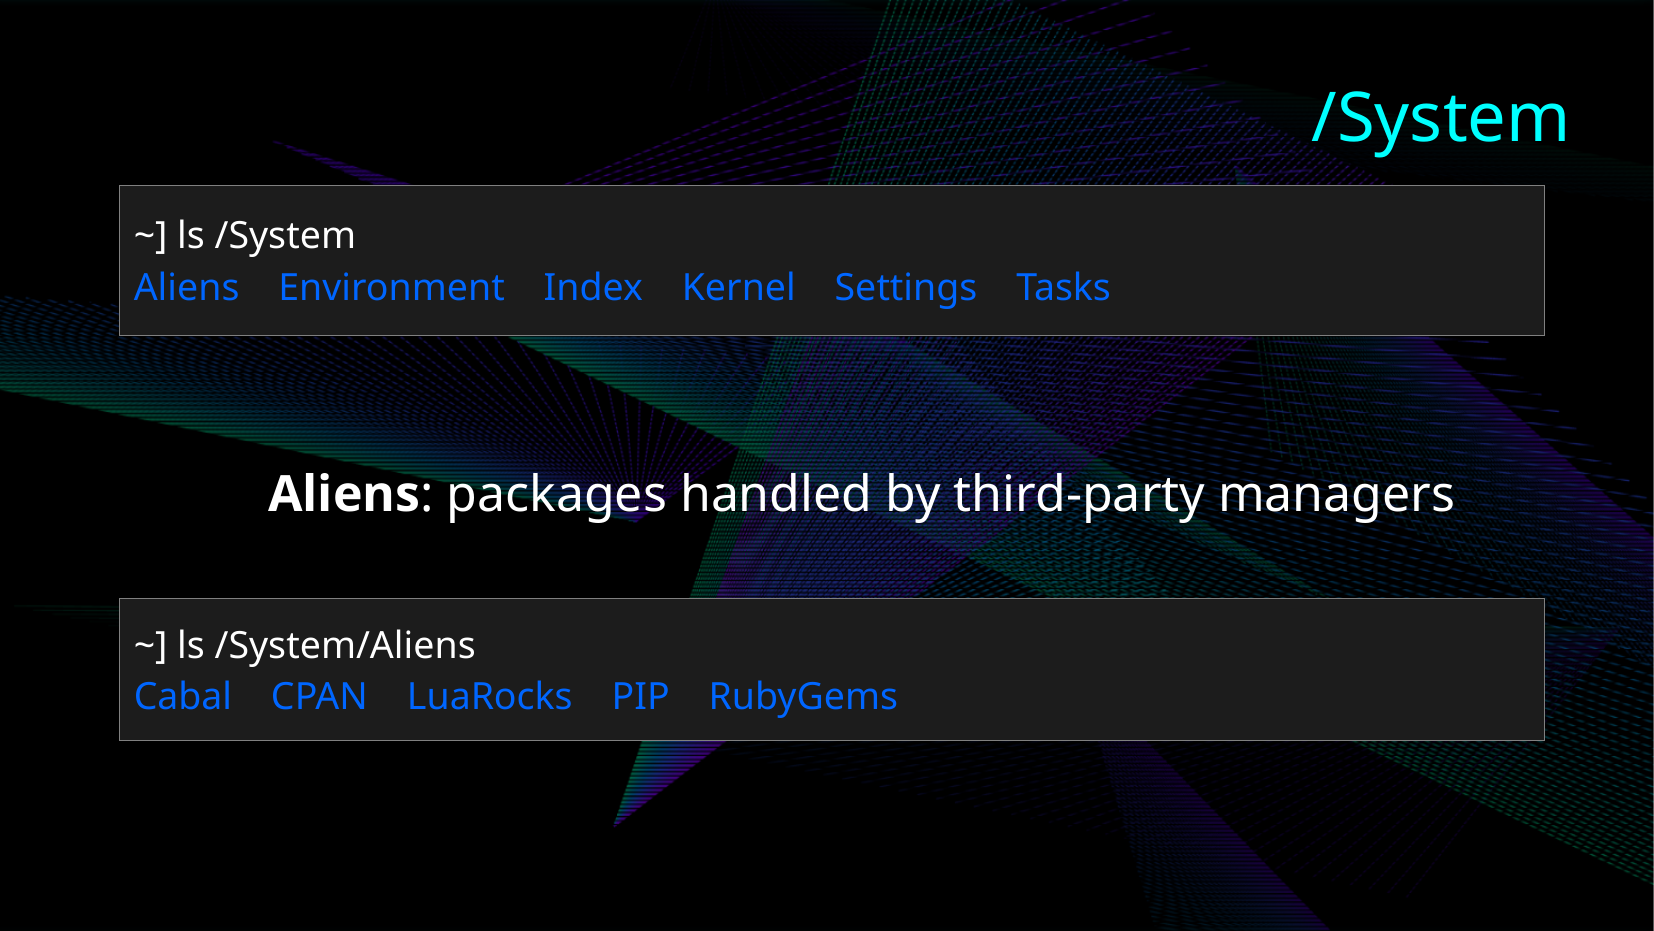

# /System
~] ls /System
Aliens Environment Index Kernel Settings Tasks
Aliens: packages handled by third-party managers
~] ls /System/Aliens
Cabal CPAN LuaRocks PIP RubyGems